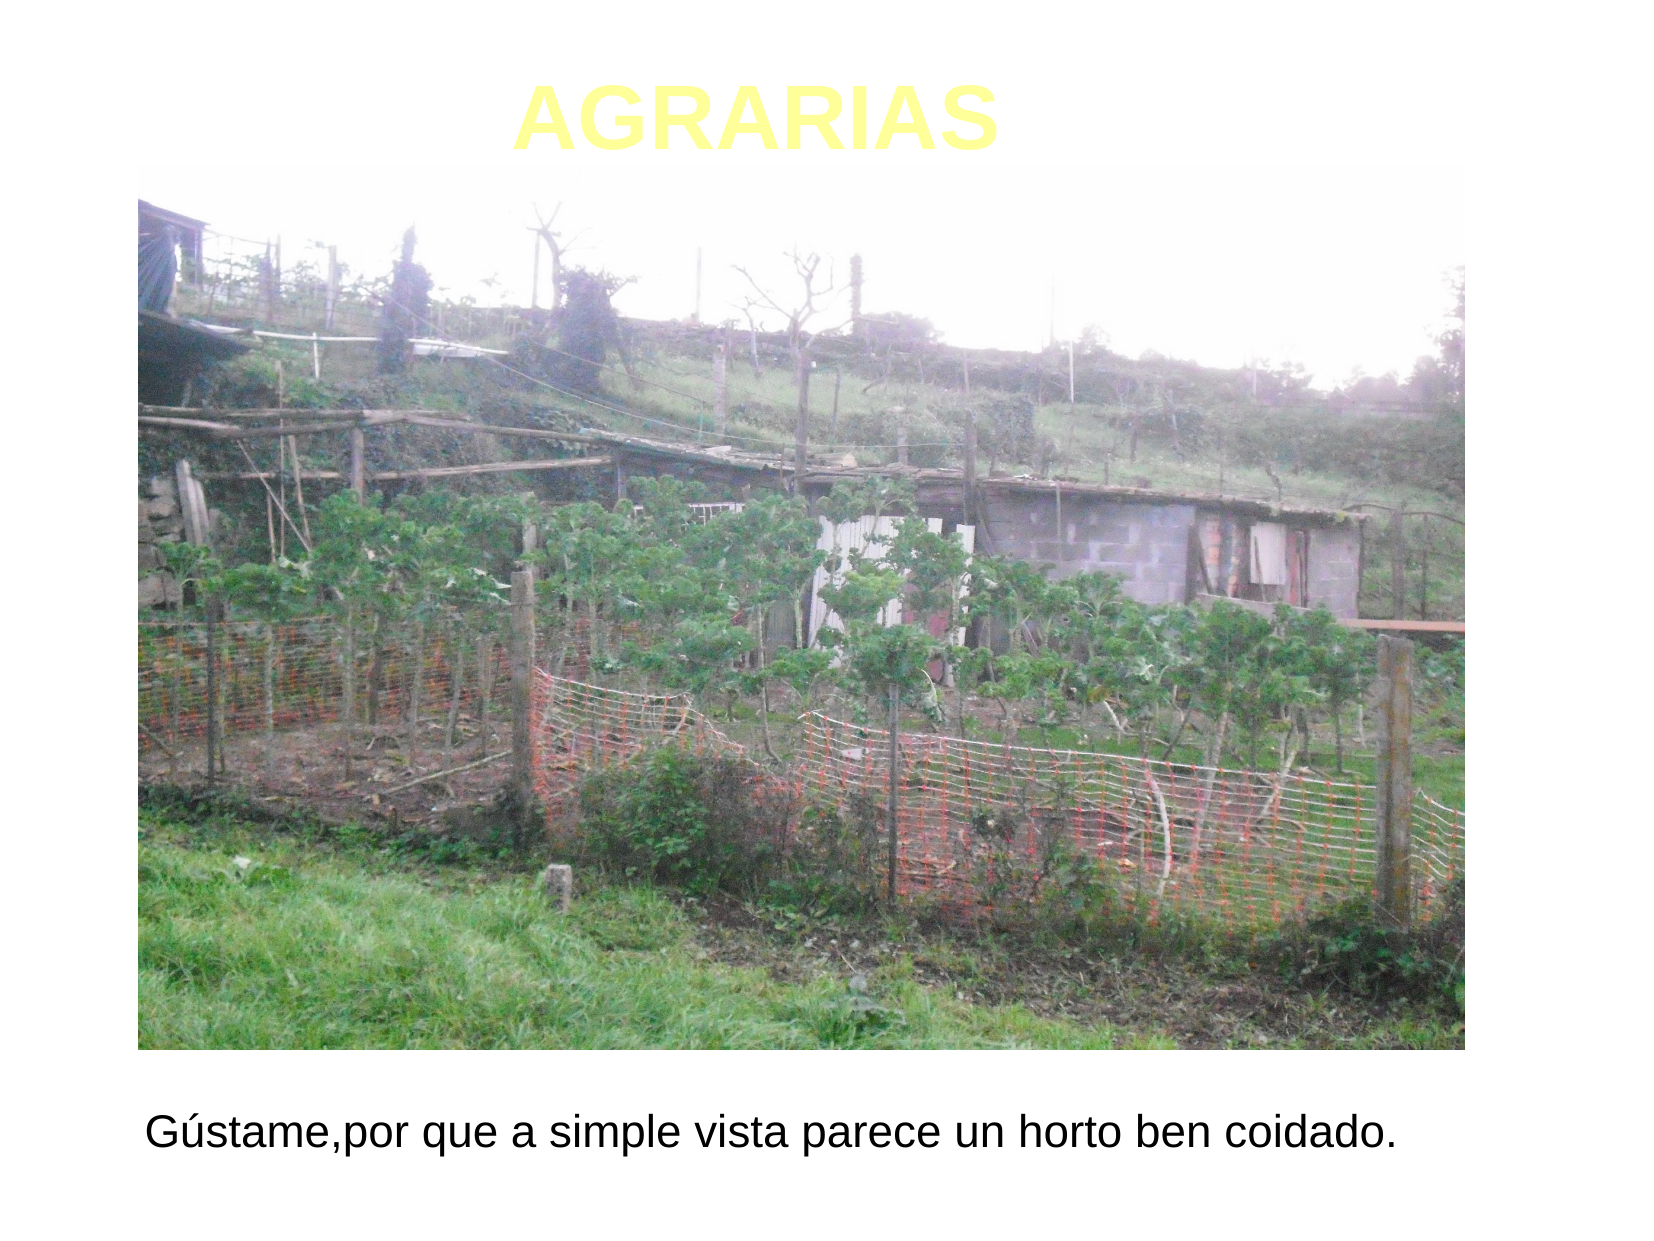

AGRARIAS
Gústame,por que a simple vista parece un horto ben coidado.